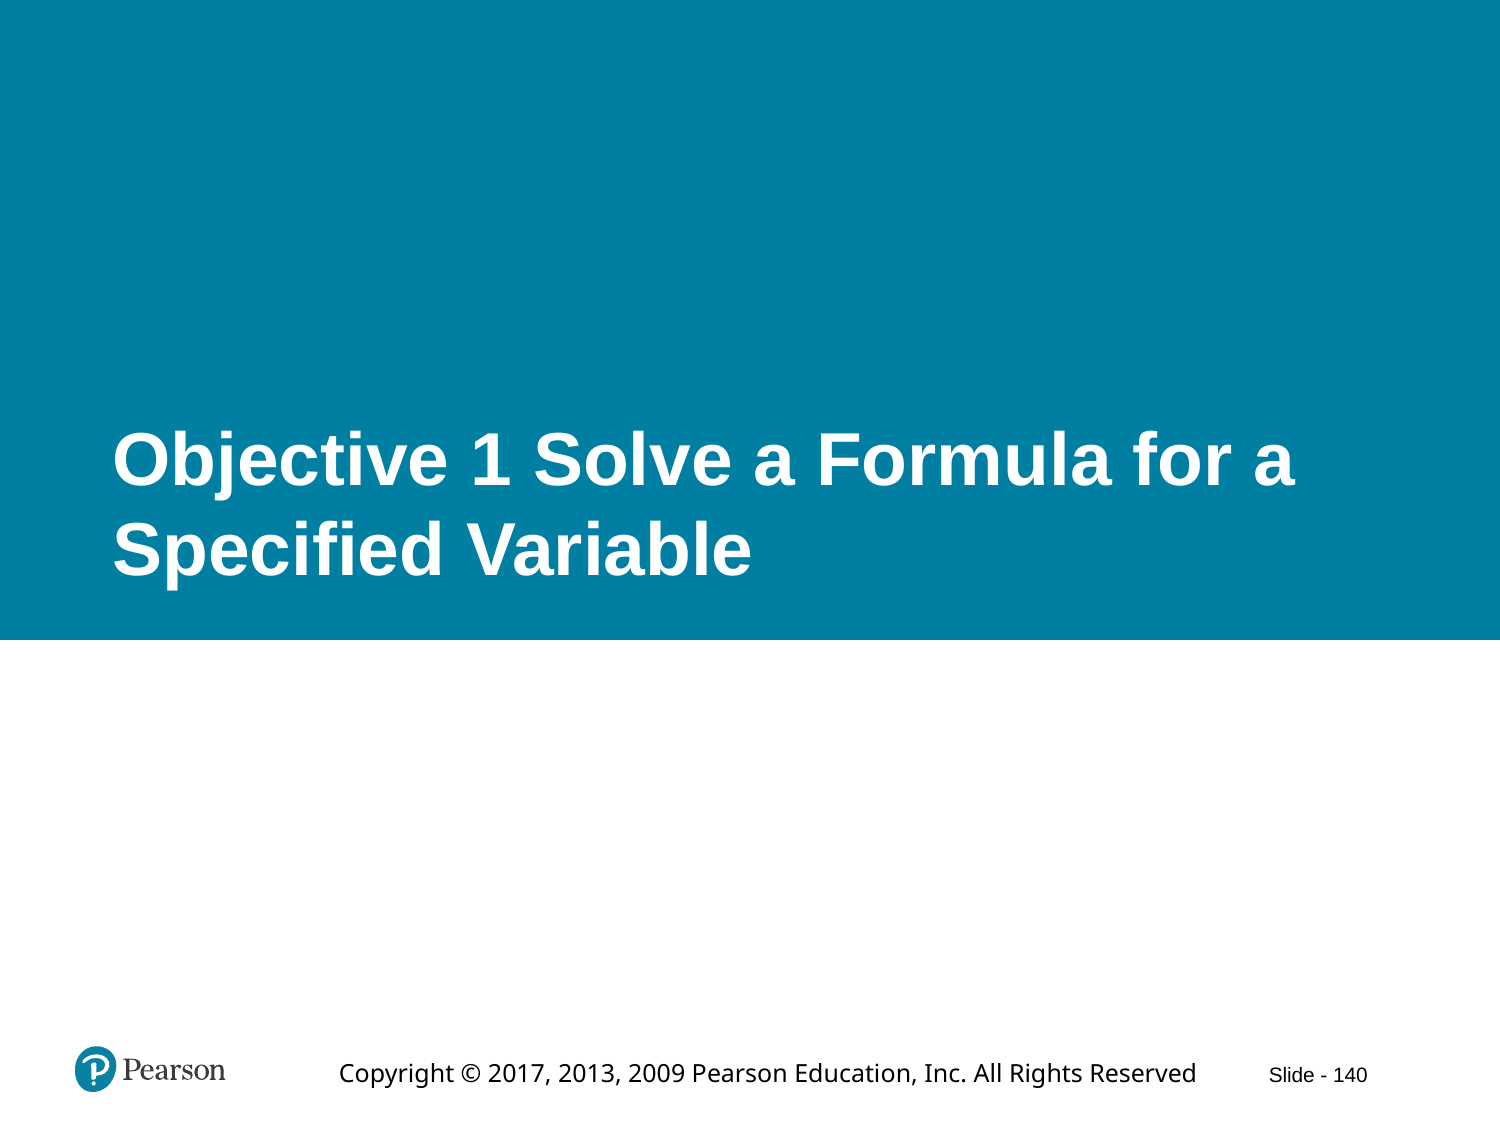

# Objective 1 Solve a Formula for a Specified Variable